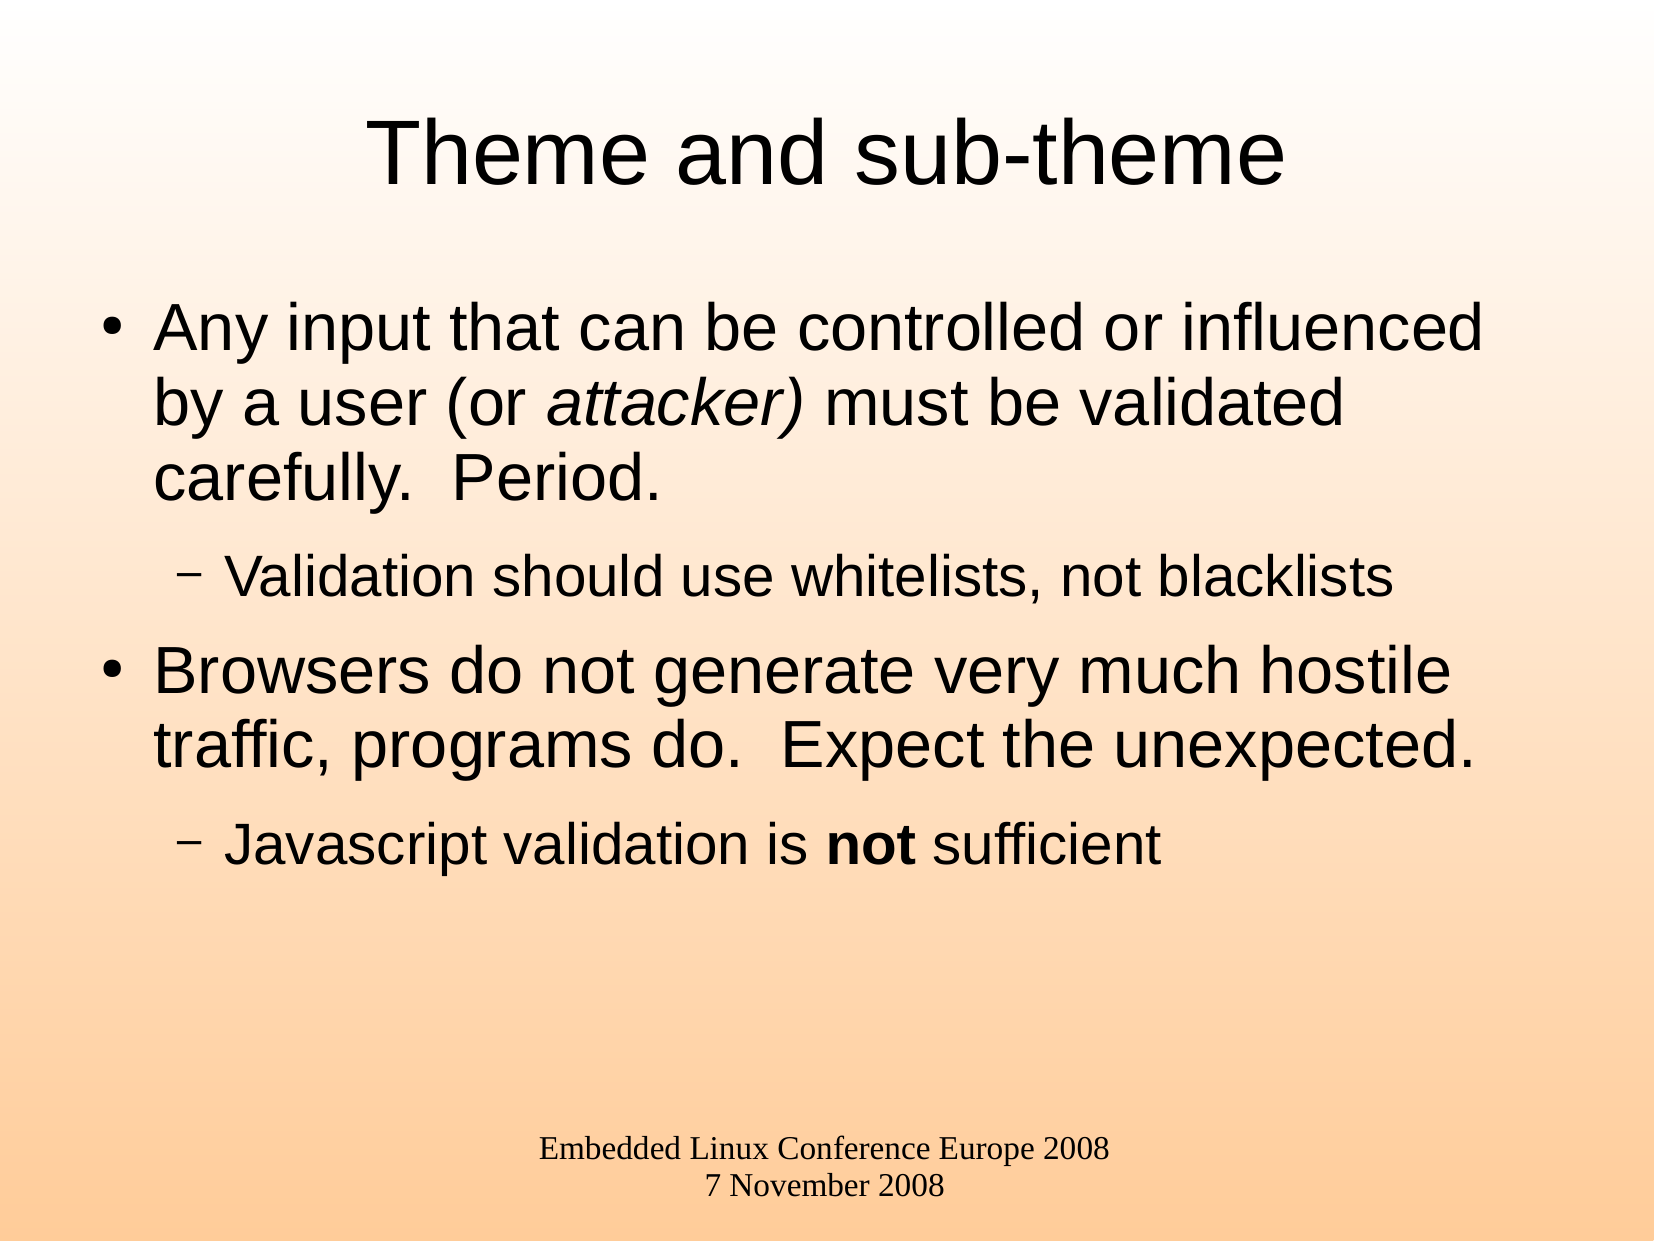

# Theme and sub-theme
Any input that can be controlled or influenced by a user (or attacker) must be validated carefully. Period.
Validation should use whitelists, not blacklists
Browsers do not generate very much hostile traffic, programs do. Expect the unexpected.
Javascript validation is not sufficient
Embedded Linux Conference Europe 2008